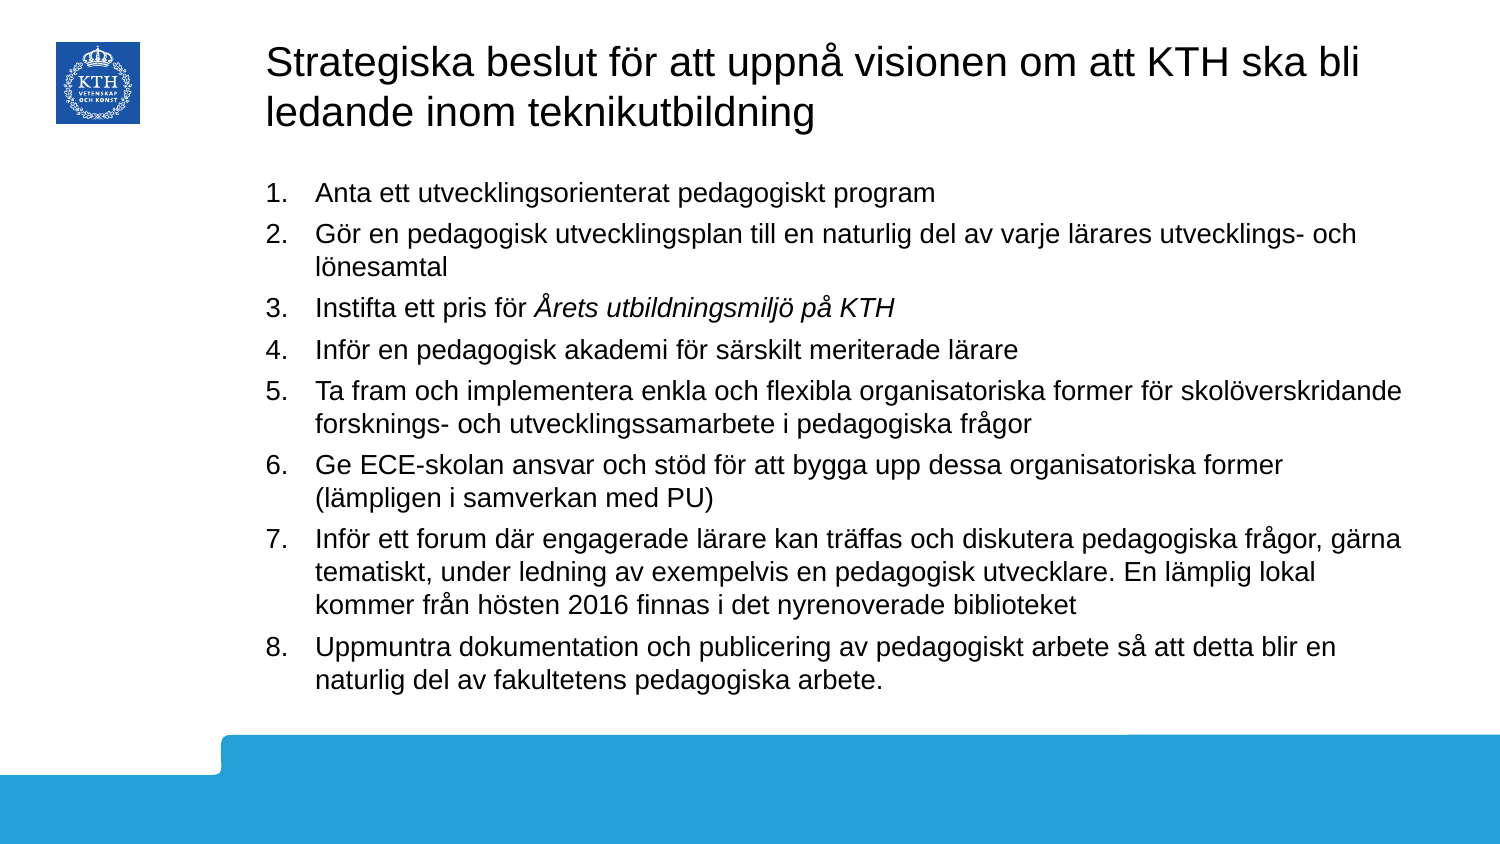

# Strategiska beslut för att uppnå visionen om att KTH ska bli ledande inom teknikutbildning
Anta ett utvecklingsorienterat pedagogiskt program
Gör en pedagogisk utvecklingsplan till en naturlig del av varje lärares utvecklings- och lönesamtal
Instifta ett pris för Årets utbildningsmiljö på KTH
Inför en pedagogisk akademi för särskilt meriterade lärare
Ta fram och implementera enkla och flexibla organisatoriska former för skolöverskridande forsknings- och utvecklingssamarbete i pedagogiska frågor
Ge ECE-skolan ansvar och stöd för att bygga upp dessa organisatoriska former (lämpligen i samverkan med PU)
Inför ett forum där engagerade lärare kan träffas och diskutera pedagogiska frågor, gärna tematiskt, under ledning av exempelvis en pedagogisk utvecklare. En lämplig lokal kommer från hösten 2016 finnas i det nyrenoverade biblioteket
Uppmuntra dokumentation och publicering av pedagogiskt arbete så att detta blir en naturlig del av fakultetens pedagogiska arbete.